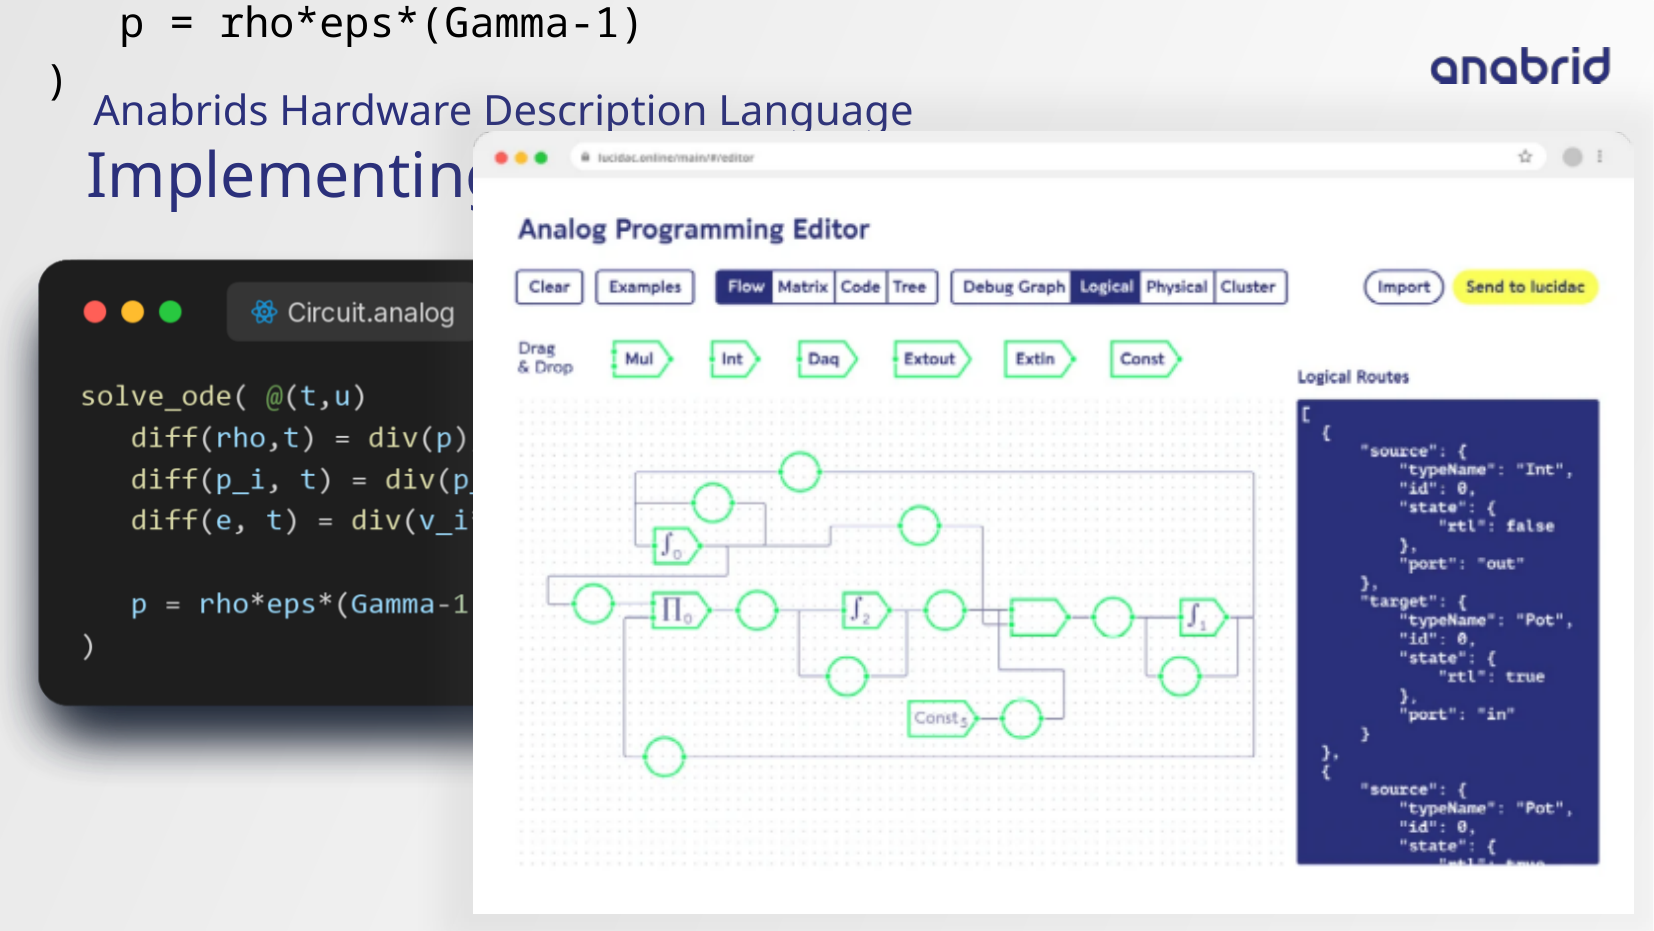

solve_ode( @(t,u)
 diff(rho,t) = div(p),
 diff(p_i, t) = div(p_i*v_j – p*dela_ij),
 diff(e, t) = div(v_i*(e+p)),
 p = rho*eps*(Gamma-1)
)
Anabrids Hardware Description Language
# Implementing APIs